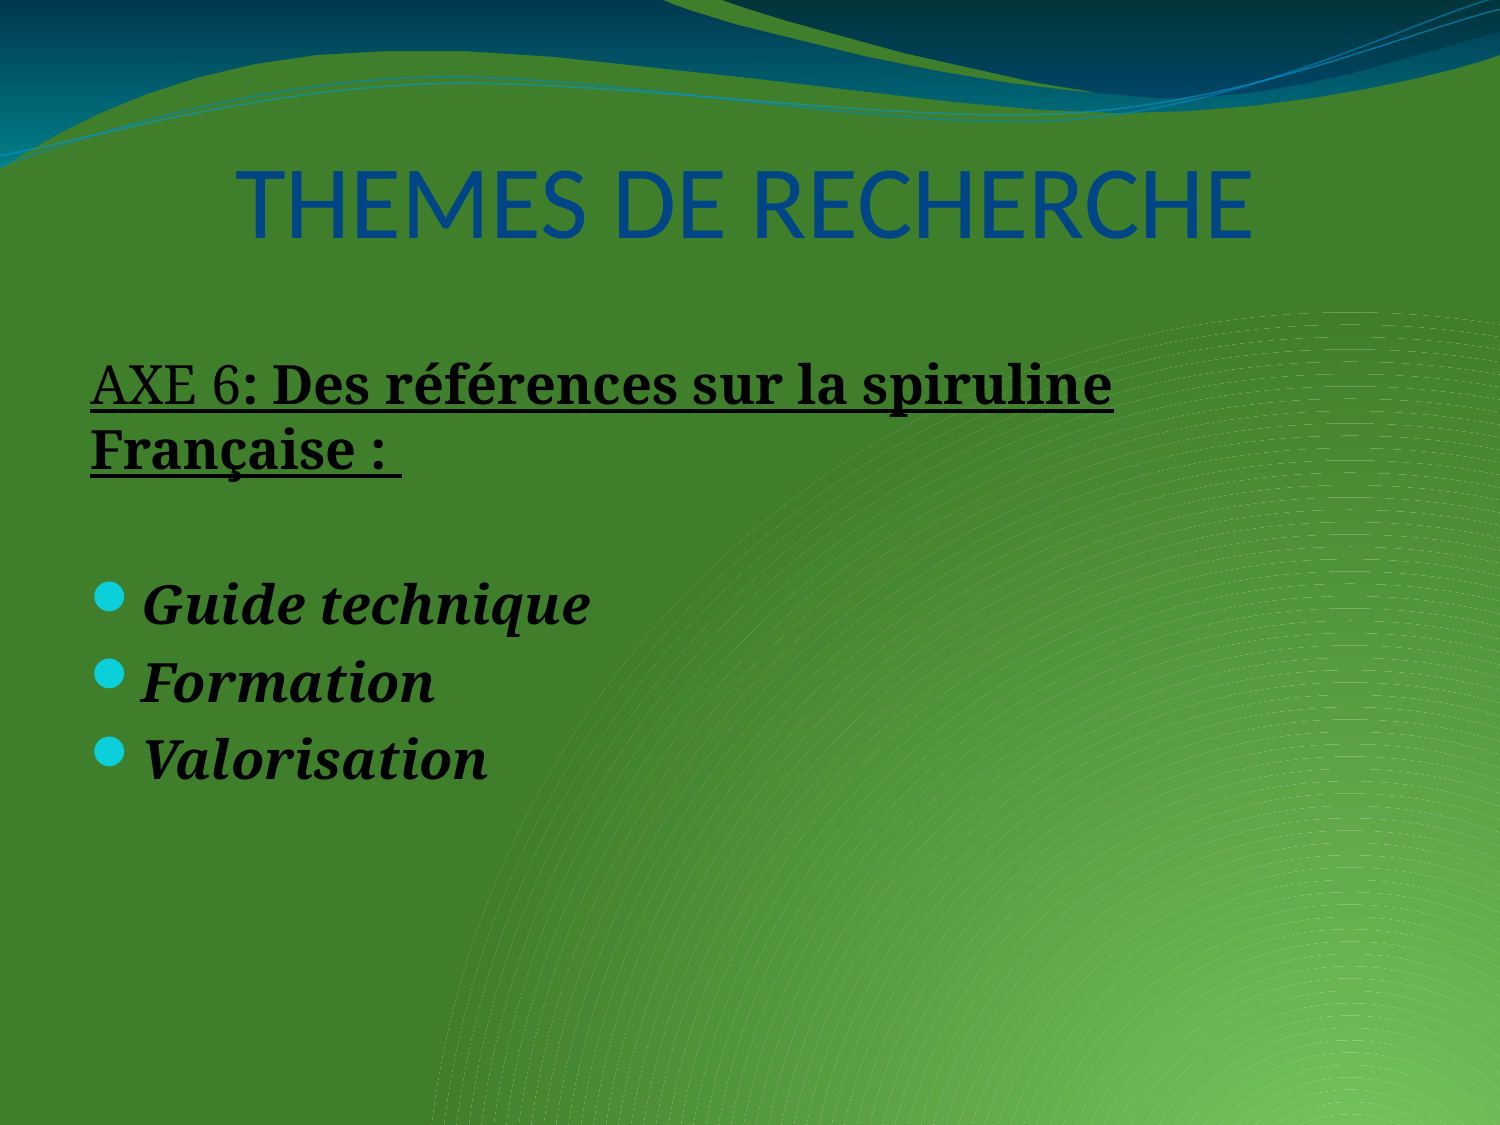

THEMES DE RECHERCHE
# AXE 6: Des références sur la spiruline Française :
Guide technique
Formation
Valorisation